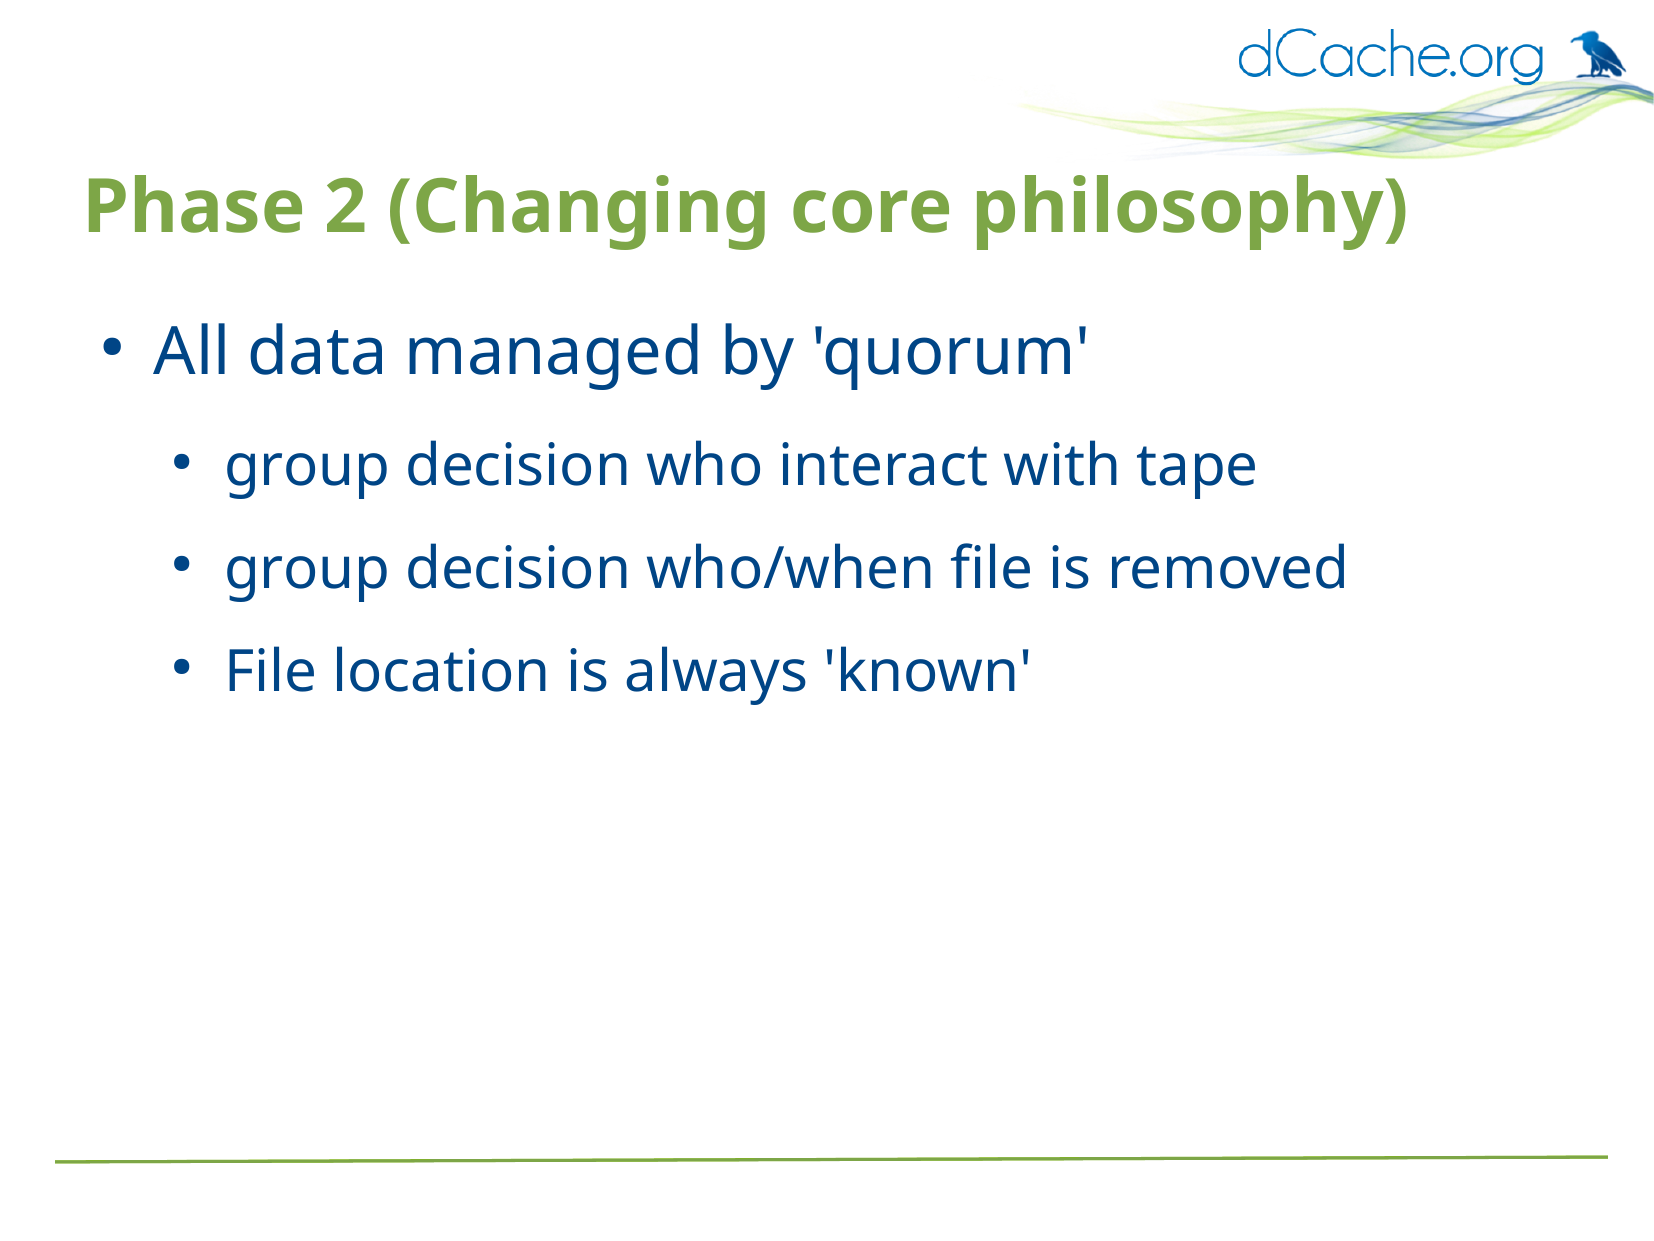

# Phase 2 (Changing core philosophy)
All data managed by 'quorum'
group decision who interact with tape
group decision who/when file is removed
File location is always 'known'